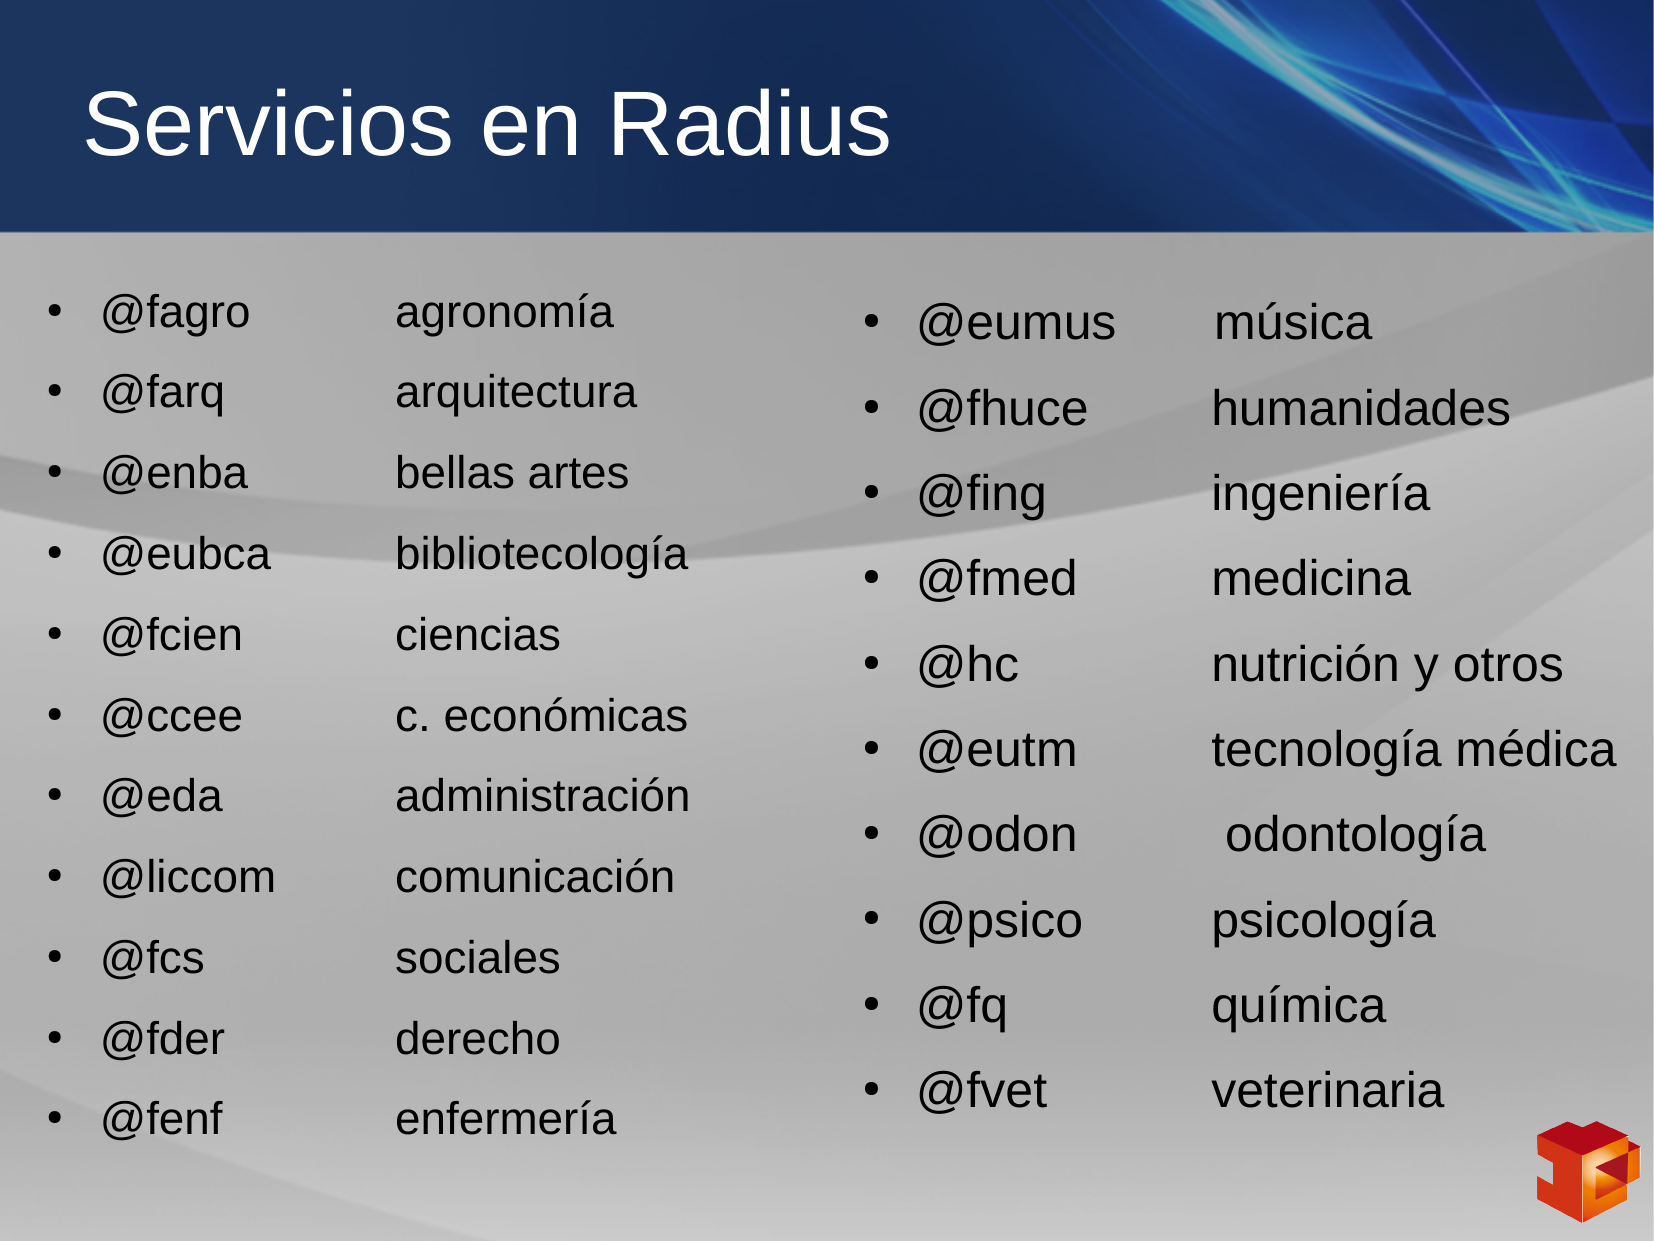

# Servicios en Radius
@fagro 	agronomía
@farq 	arquitectura
@enba 	bellas artes
@eubca 	bibliotecología
@fcien 	ciencias
@ccee 	c. económicas
@eda 	administración
@liccom 	comunicación
@fcs 	 	sociales
@fder 	derecho
@fenf 	enfermería
@eumus música
@fhuce 	humanidades
@fing 	ingeniería
@fmed 	medicina
@hc 	nutrición y otros
@eutm 	tecnología médica
@odon 	 odontología
@psico 	psicología
@fq 		química
@fvet 	veterinaria